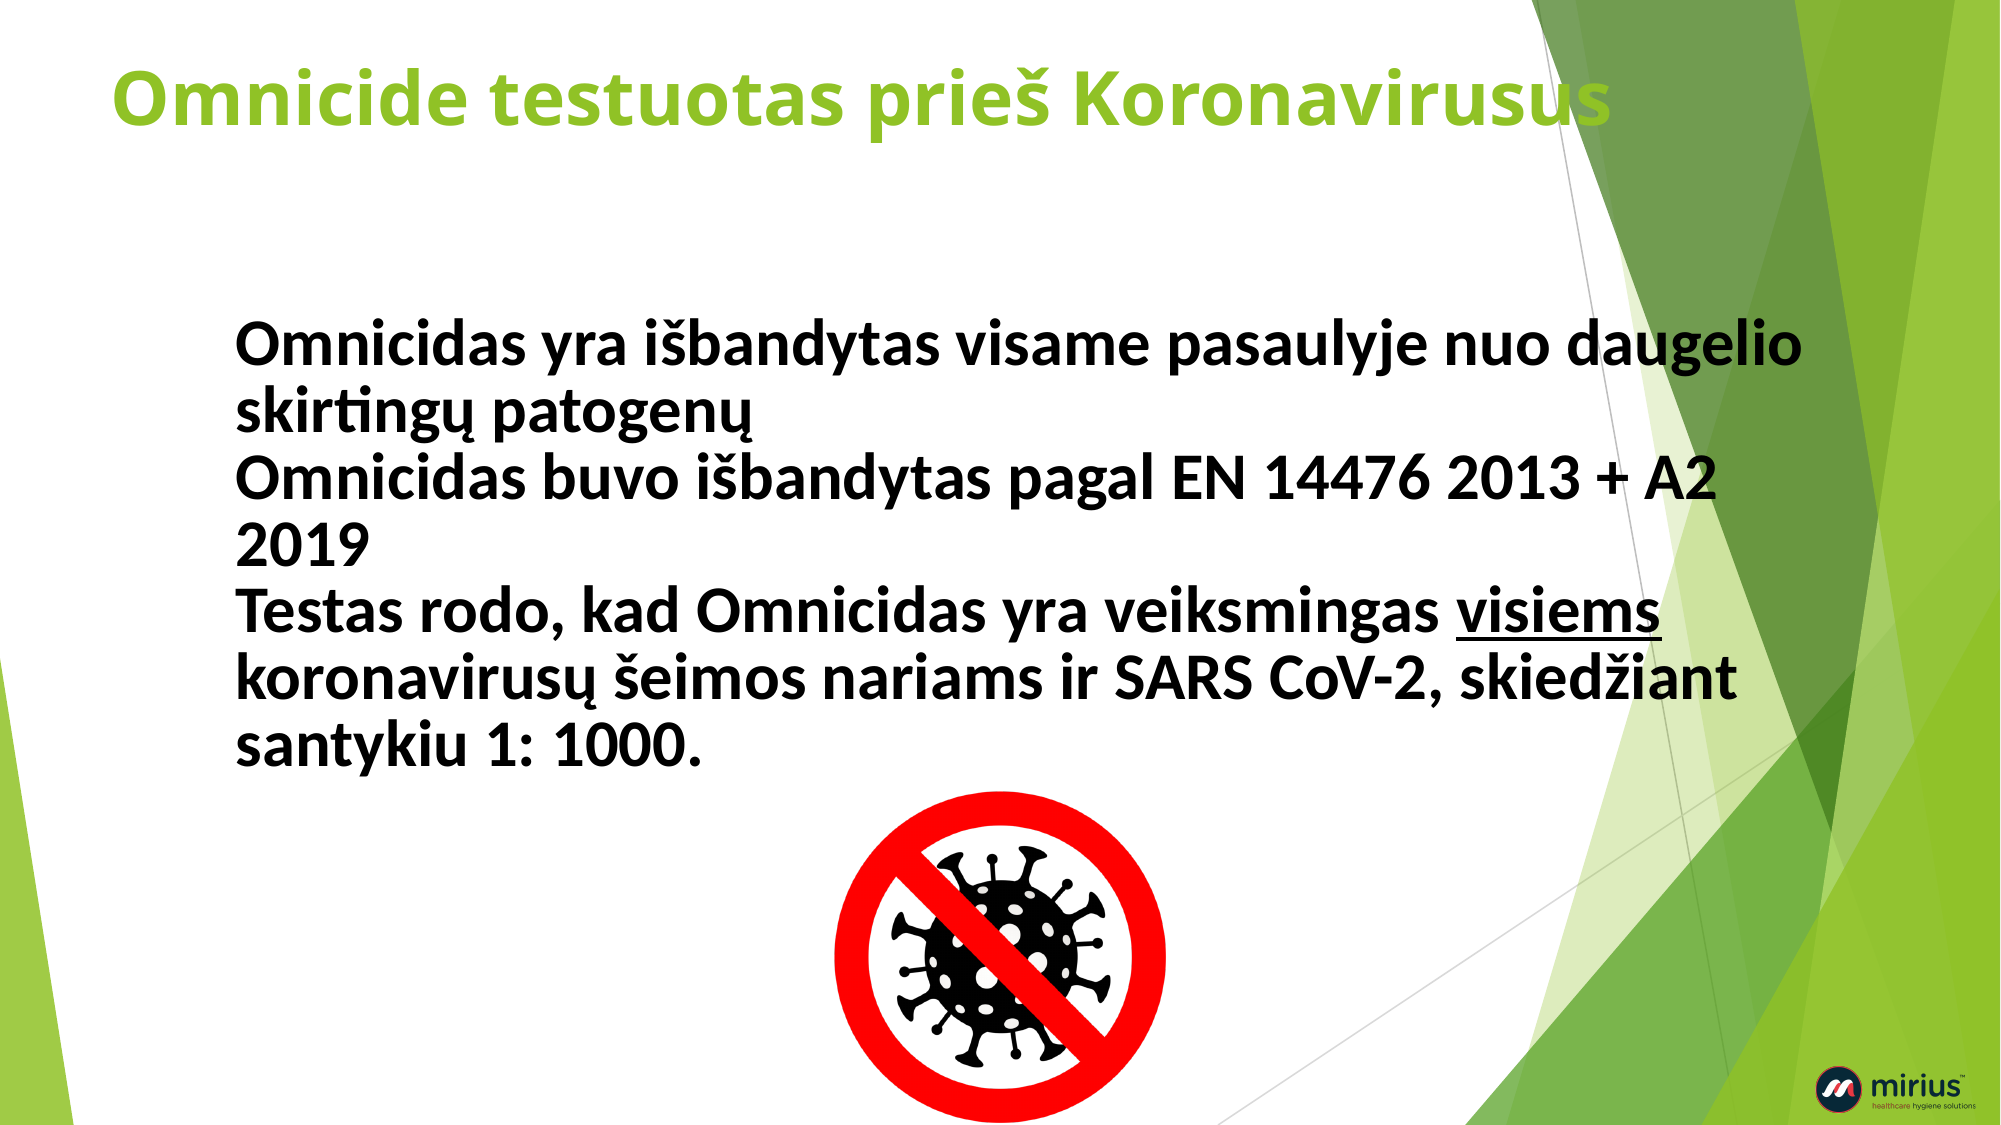

# Omnicide testuotas prieš Koronavirusus
Omnicidas yra išbandytas visame pasaulyje nuo daugelio skirtingų patogenų
Omnicidas buvo išbandytas pagal EN 14476 2013 + A2 2019
Testas rodo, kad Omnicidas yra veiksmingas visiems koronavirusų šeimos nariams ir SARS CoV-2, skiedžiant santykiu 1: 1000.